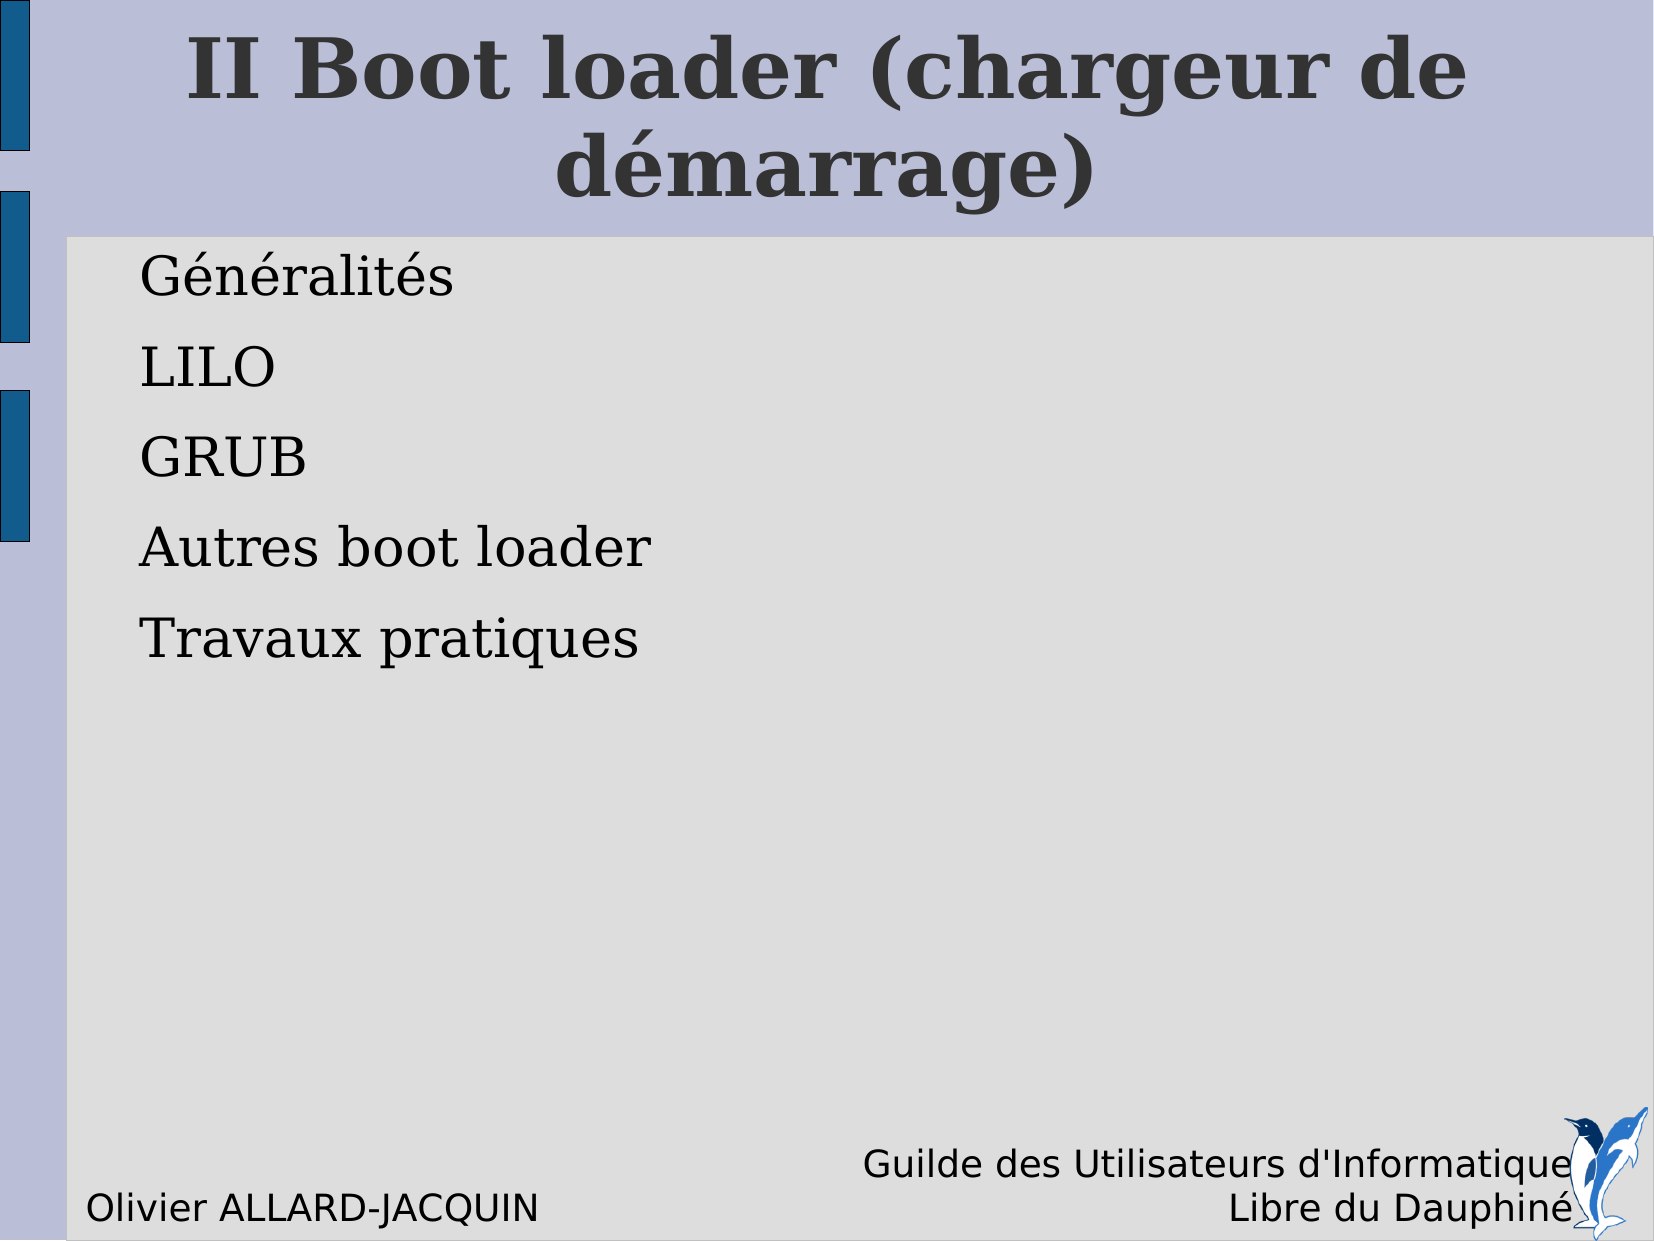

# II Boot loader (chargeur de démarrage)
Généralités
LILO
GRUB
Autres boot loader
Travaux pratiques